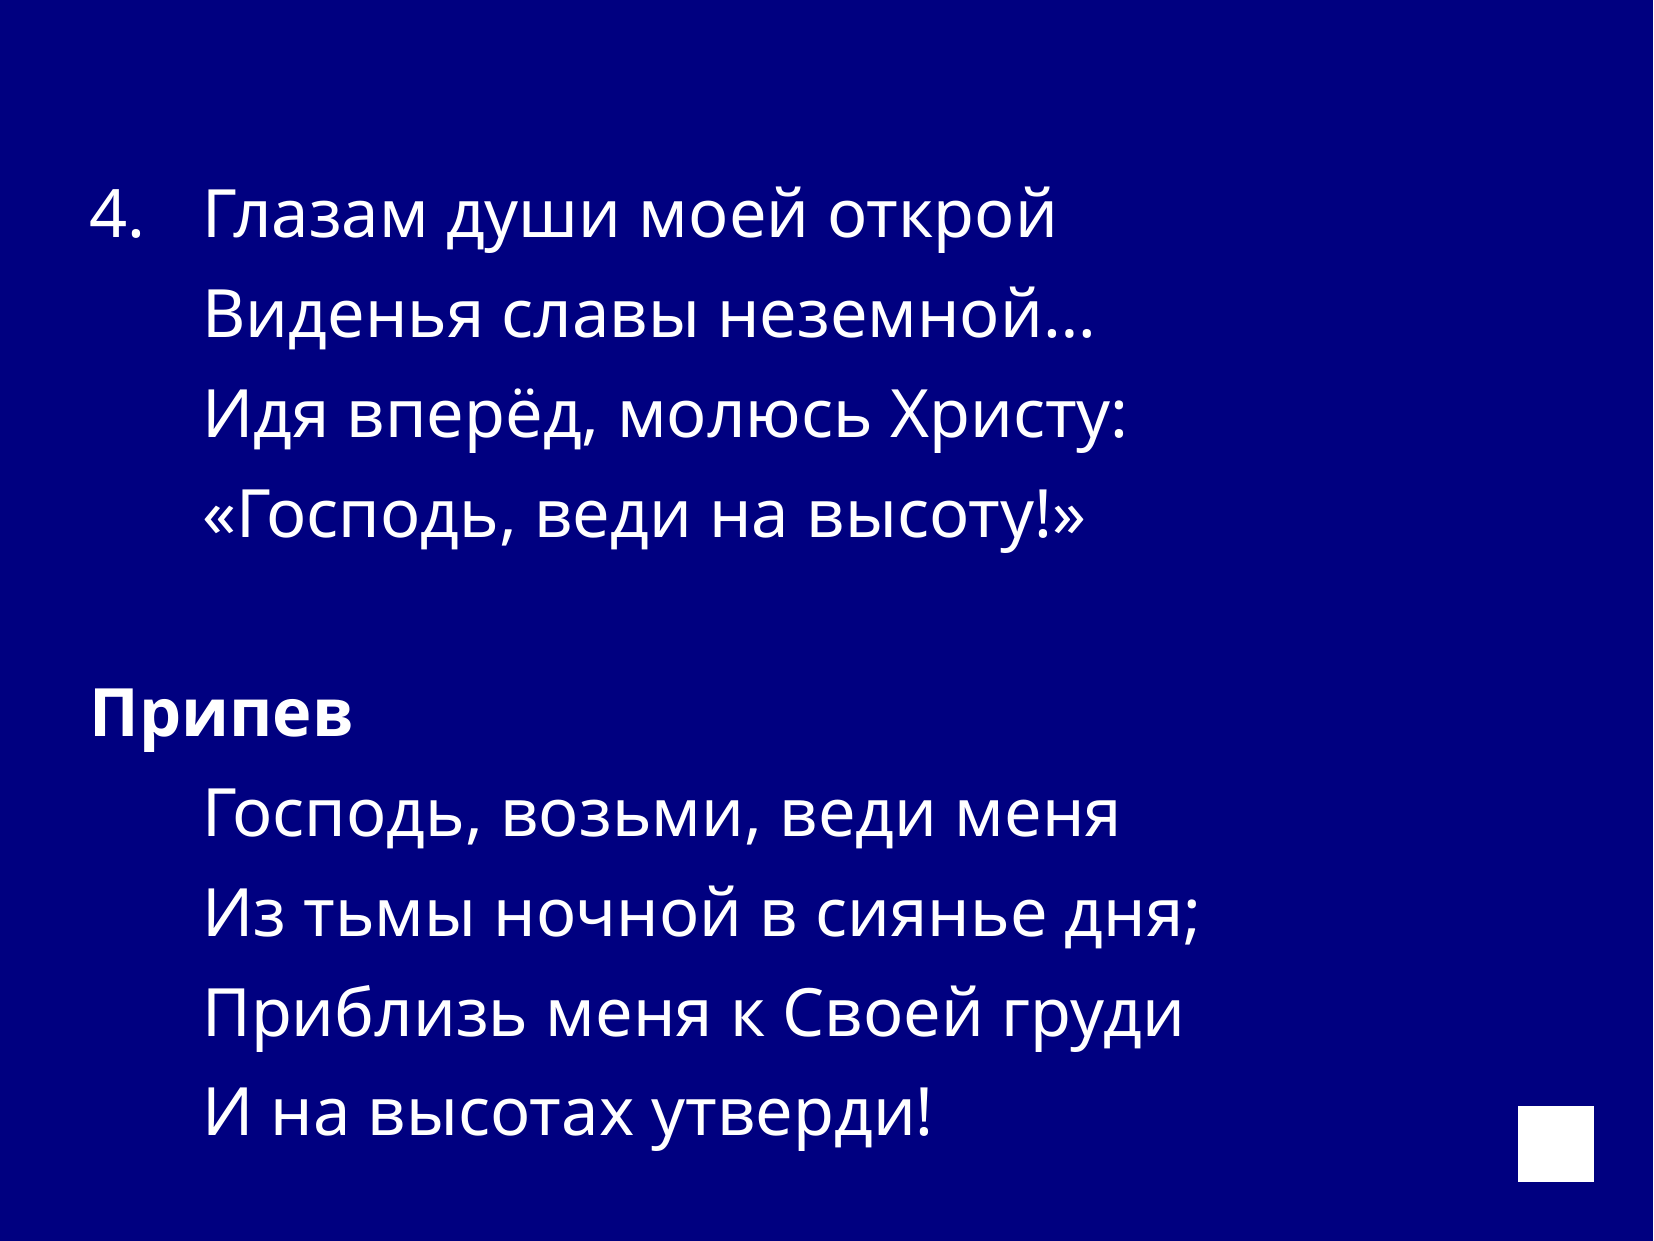

4.	Глазам души моей открой
	Виденья славы неземной…
	Идя вперёд, молюсь Христу:
	«Господь, веди на высоту!»
Припев
	Господь, возьми, веди меня
	Из тьмы ночной в сиянье дня;
	Приблизь меня к Своей груди
	И на высотах утверди!